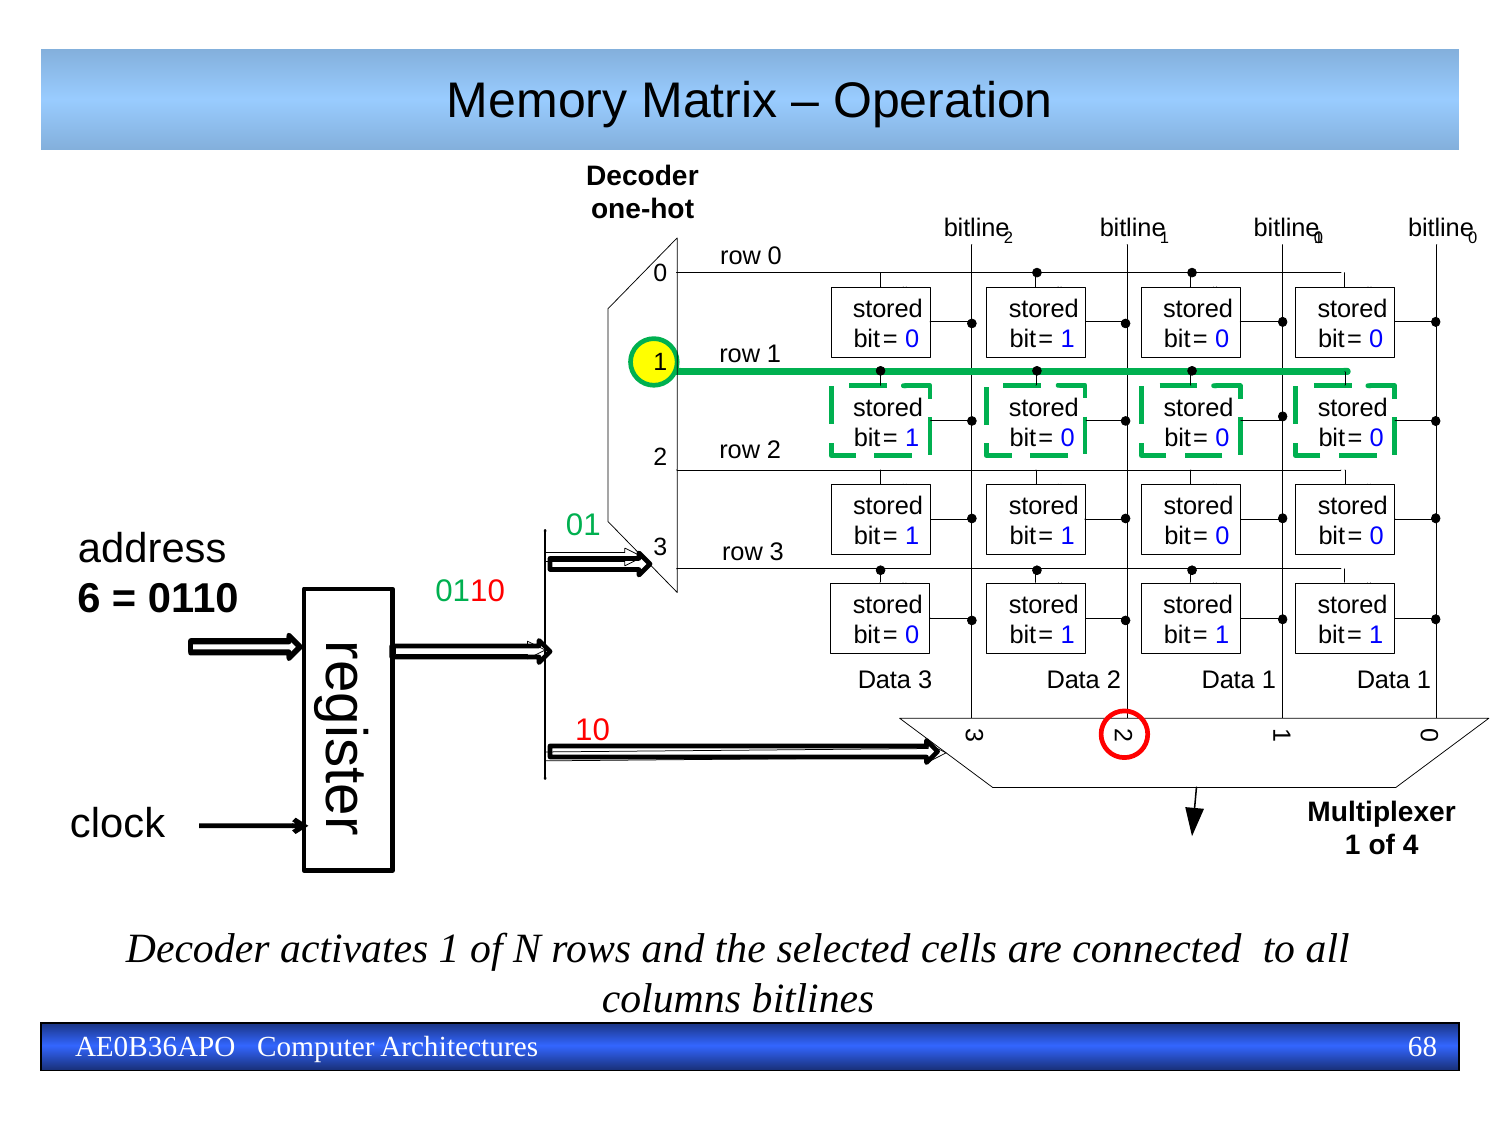

# Memory Matrix – Operation
address
6 = 0110
register
clock
Decoder activates 1 of N rows and the selected cells are connected to all columns bitlines
AE0B36APO Computer Architectures
68